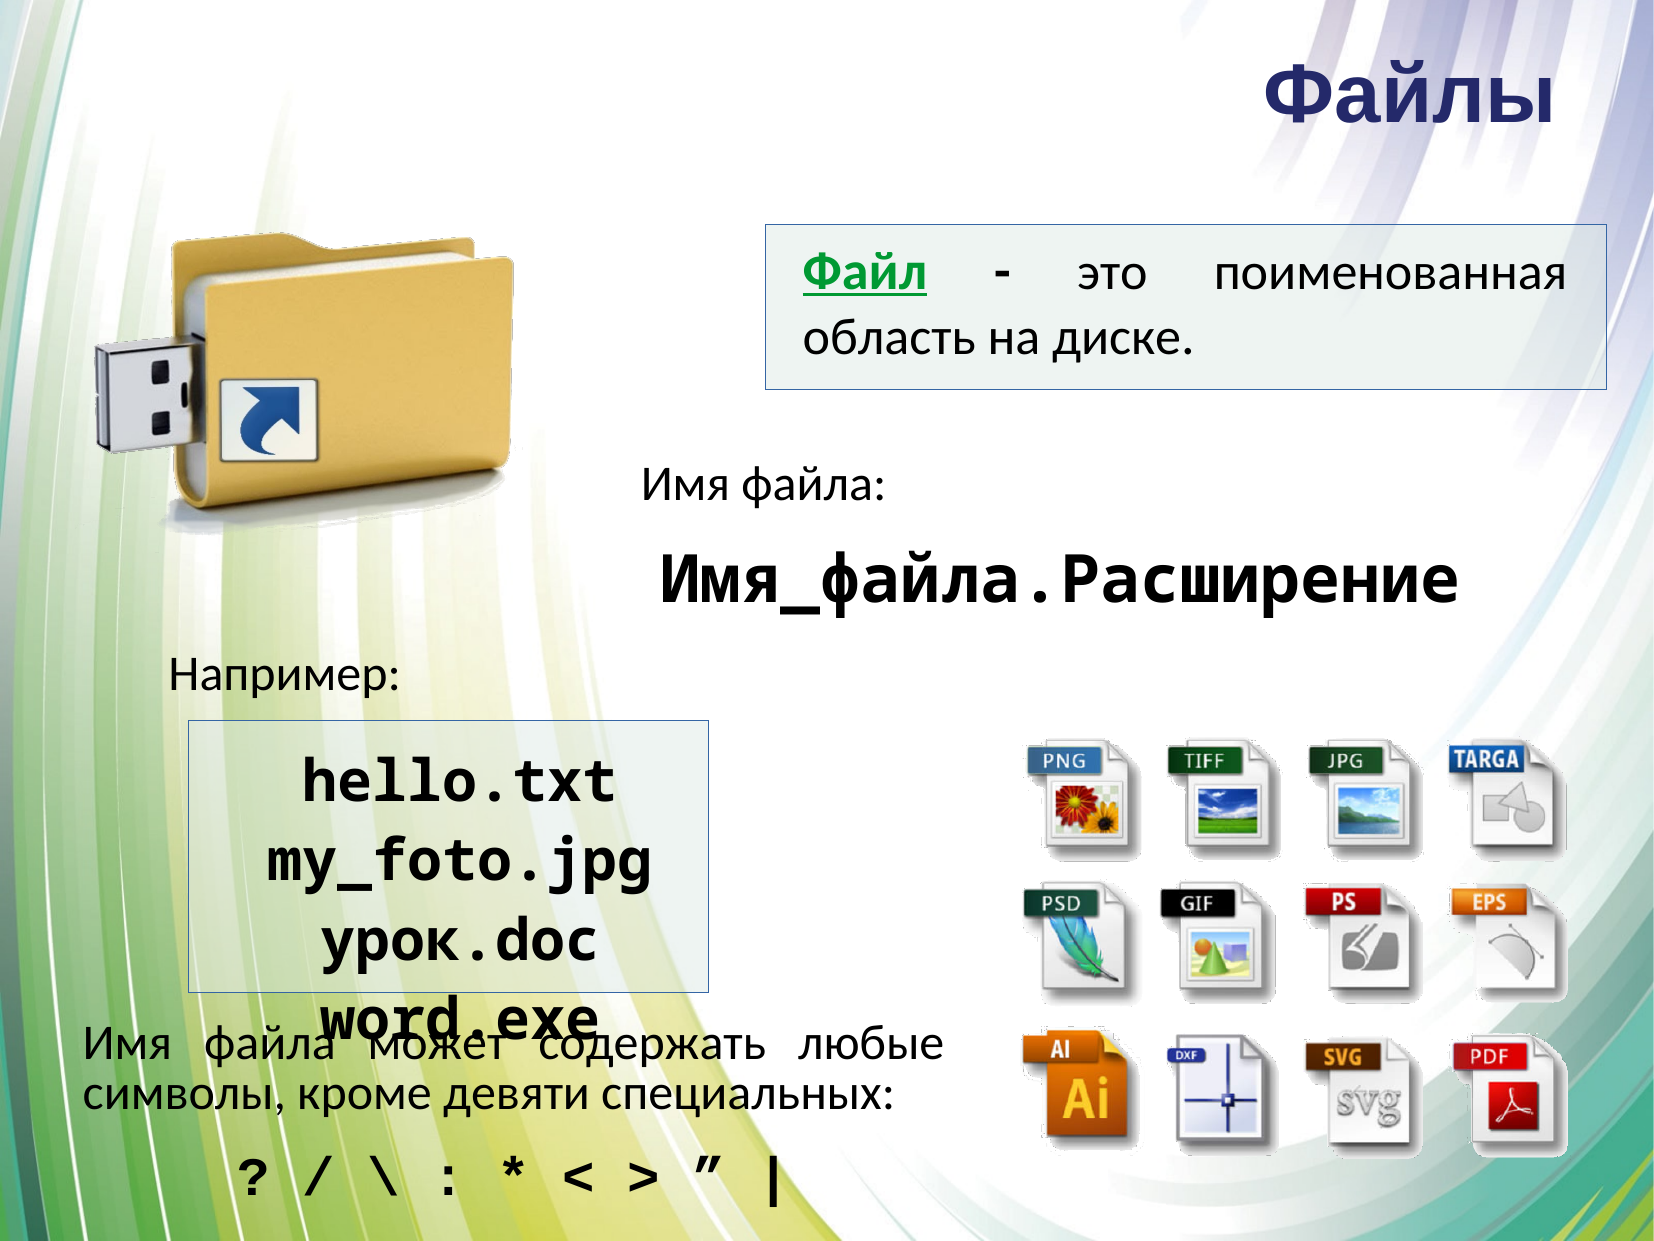

Файлы
Файл - это поименованная область на диске.
Имя файла:
Имя_файла.Расширение
Например:
hello.txt
my_foto.jpg
урок.doc
word.exe
Имя файла может содержать любые символы, кроме девяти специальных:
? / \ : * < > ” |